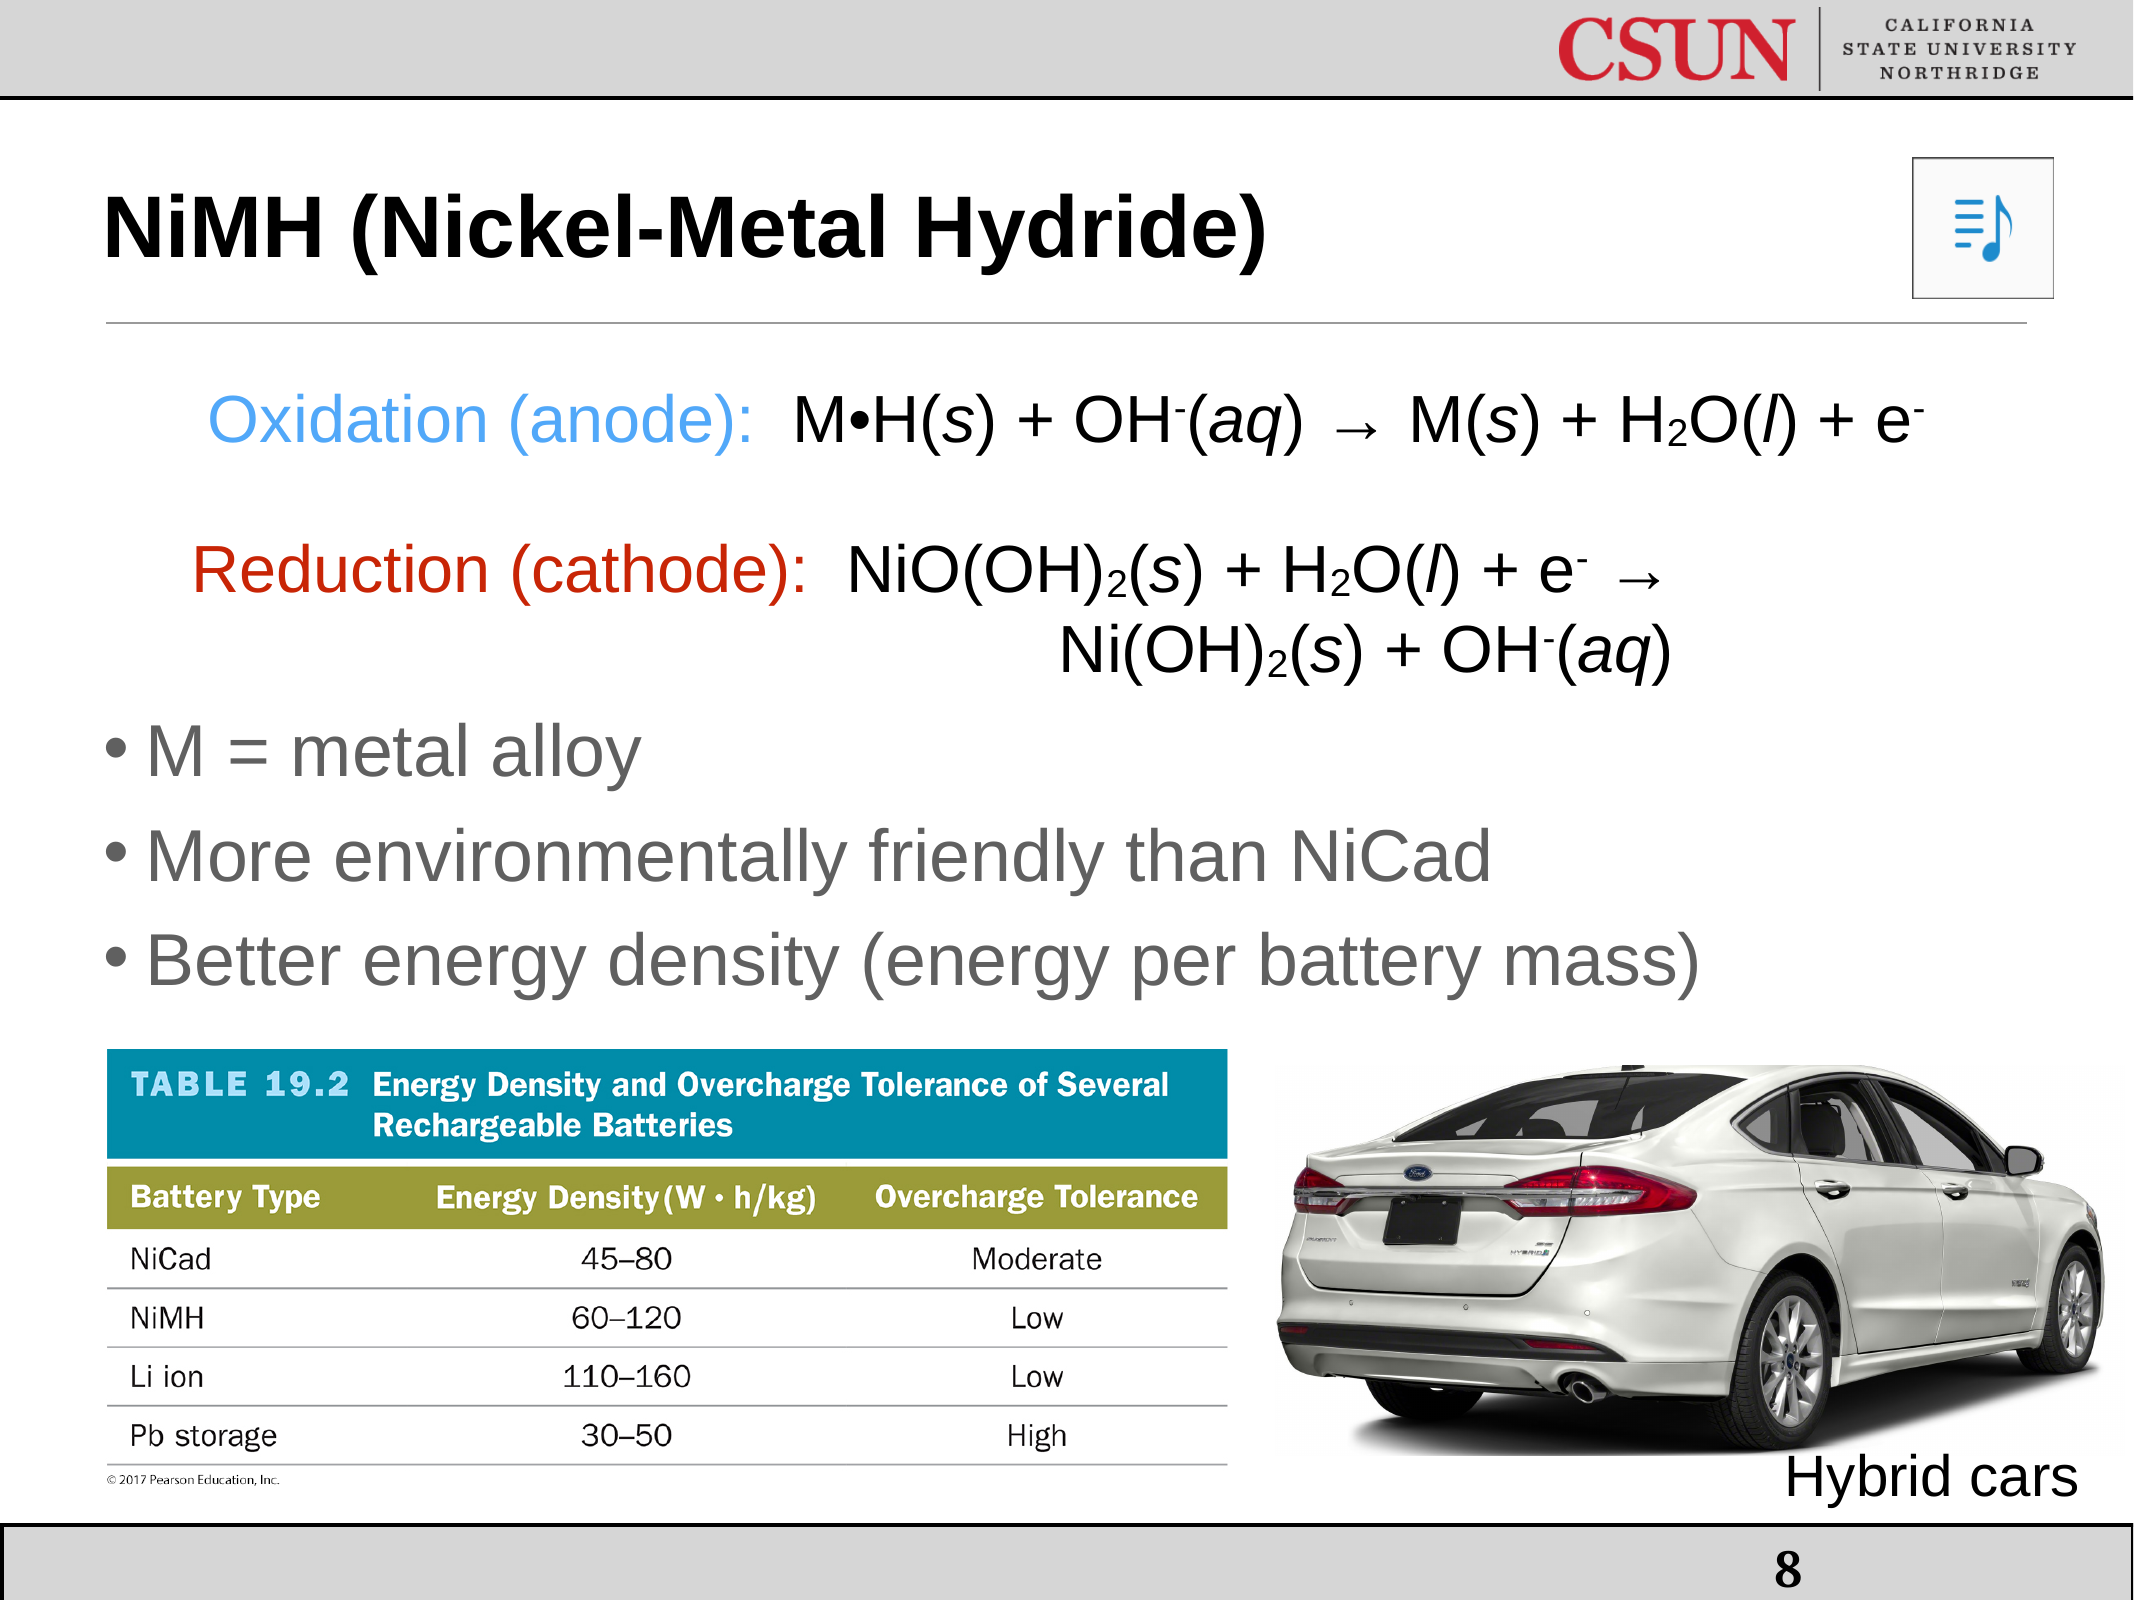

# NiMH (Nickel-Metal Hydride)
Oxidation (anode): M•H(s) + OH-(aq) → M(s) + H2O(l) + e-
Reduction (cathode): NiO(OH)2(s) + H2O(l) + e- →
 				 Ni(OH)2(s) + OH-(aq)
M = metal alloy
More environmentally friendly than NiCad
Better energy density (energy per battery mass)
Hybrid cars
8